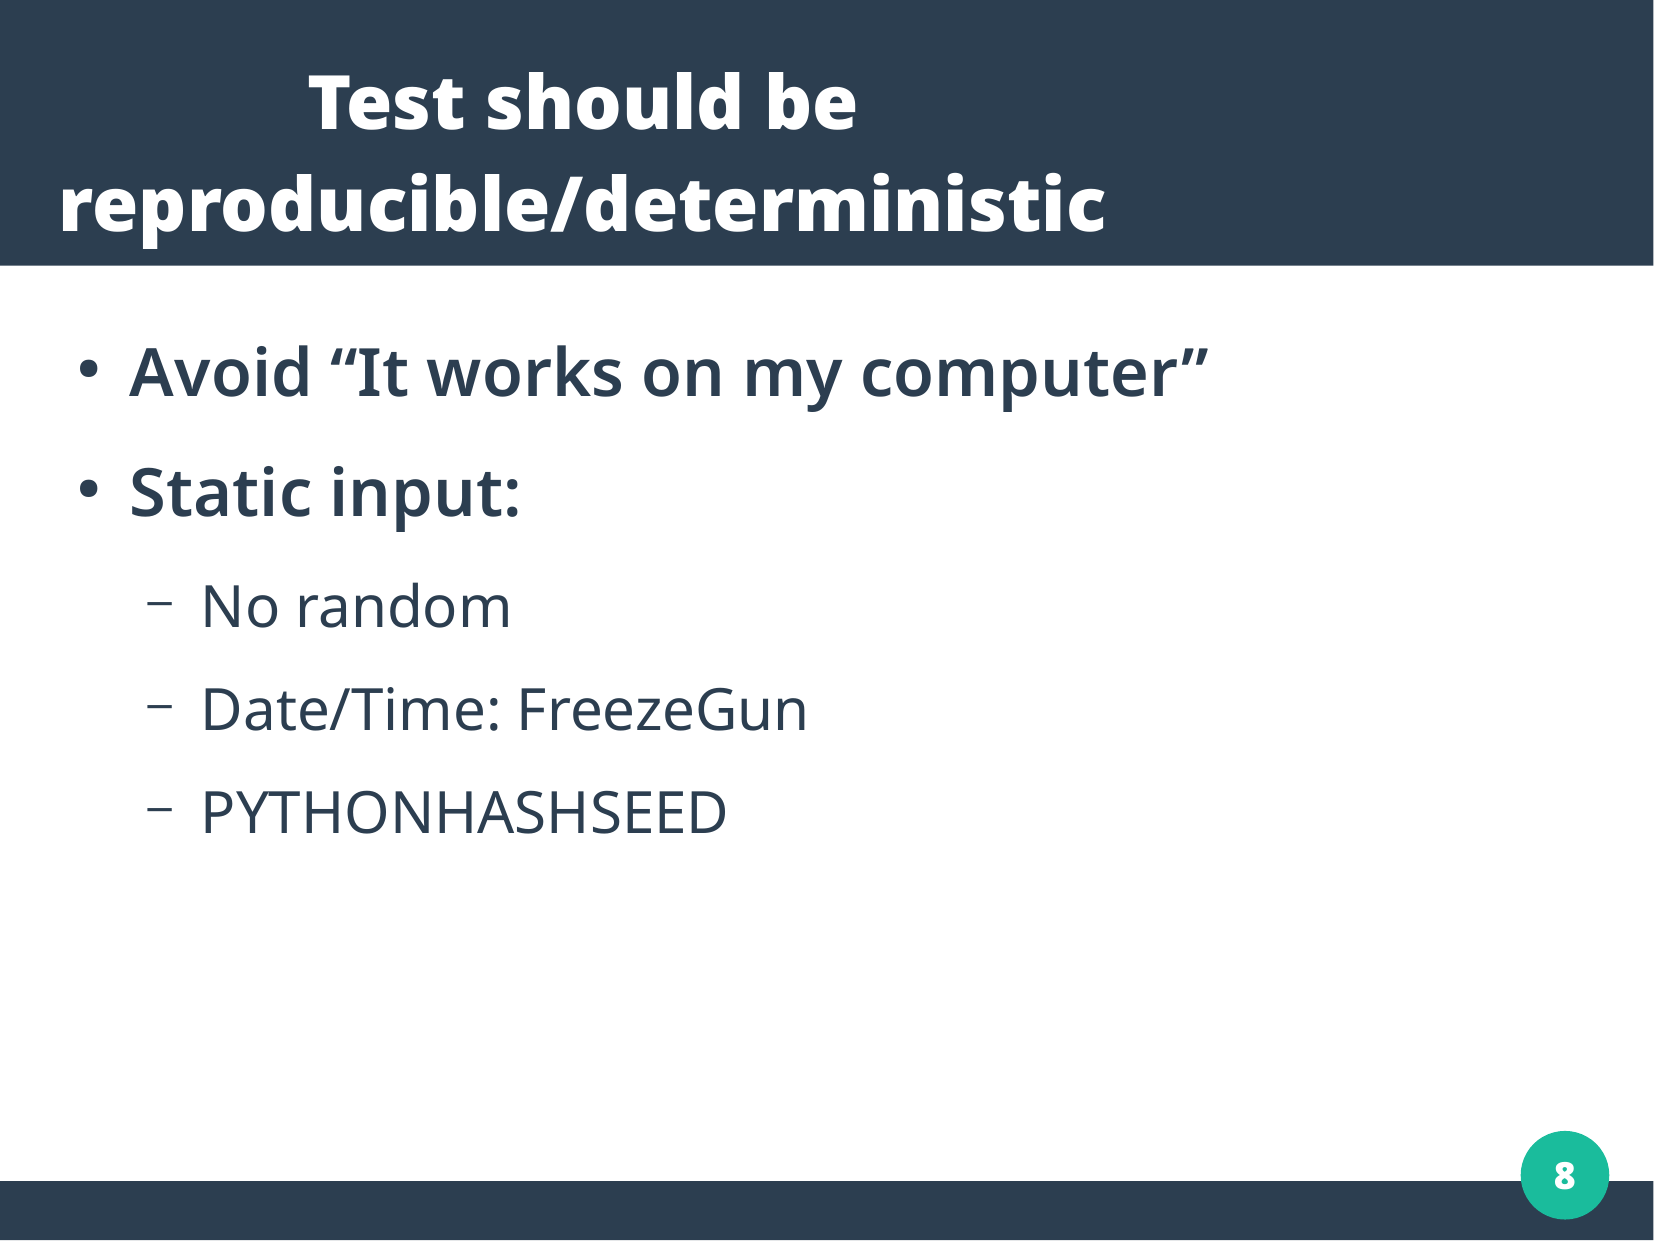

# Test should be reproducible/deterministic
Avoid “It works on my computer”
Static input:
No random
Date/Time: FreezeGun
PYTHONHASHSEED
8